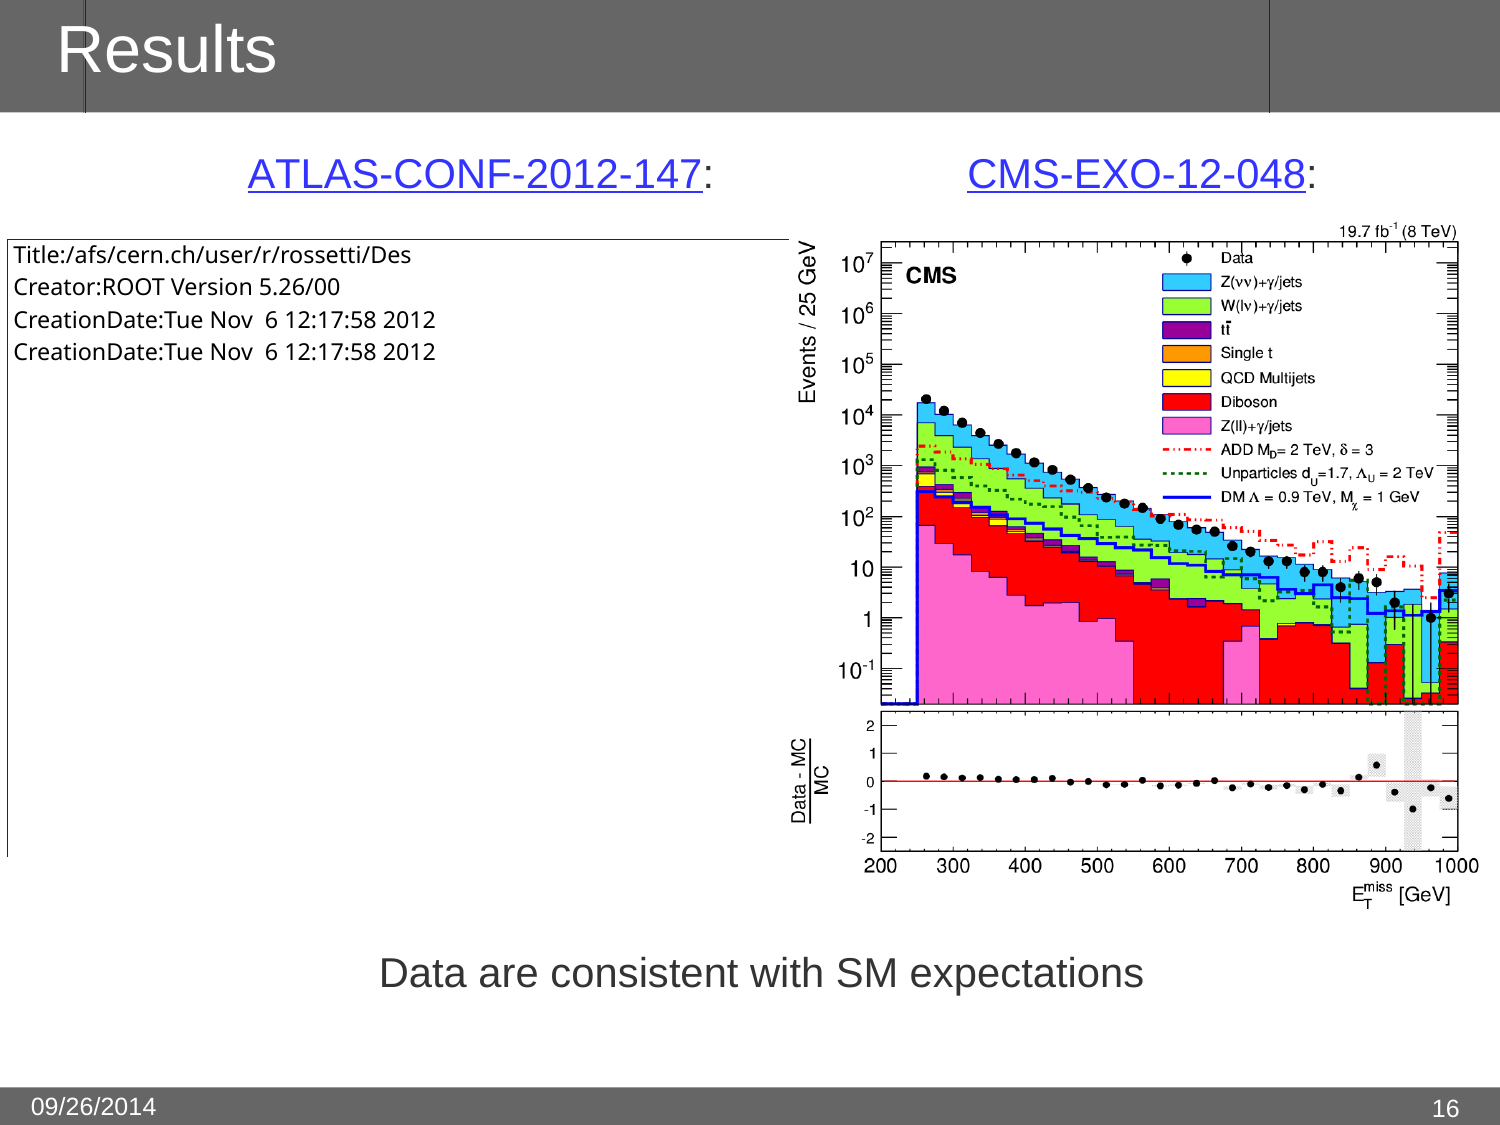

# Results
ATLAS-CONF-2012-147: CMS-EXO-12-048:
Data are consistent with SM expectations